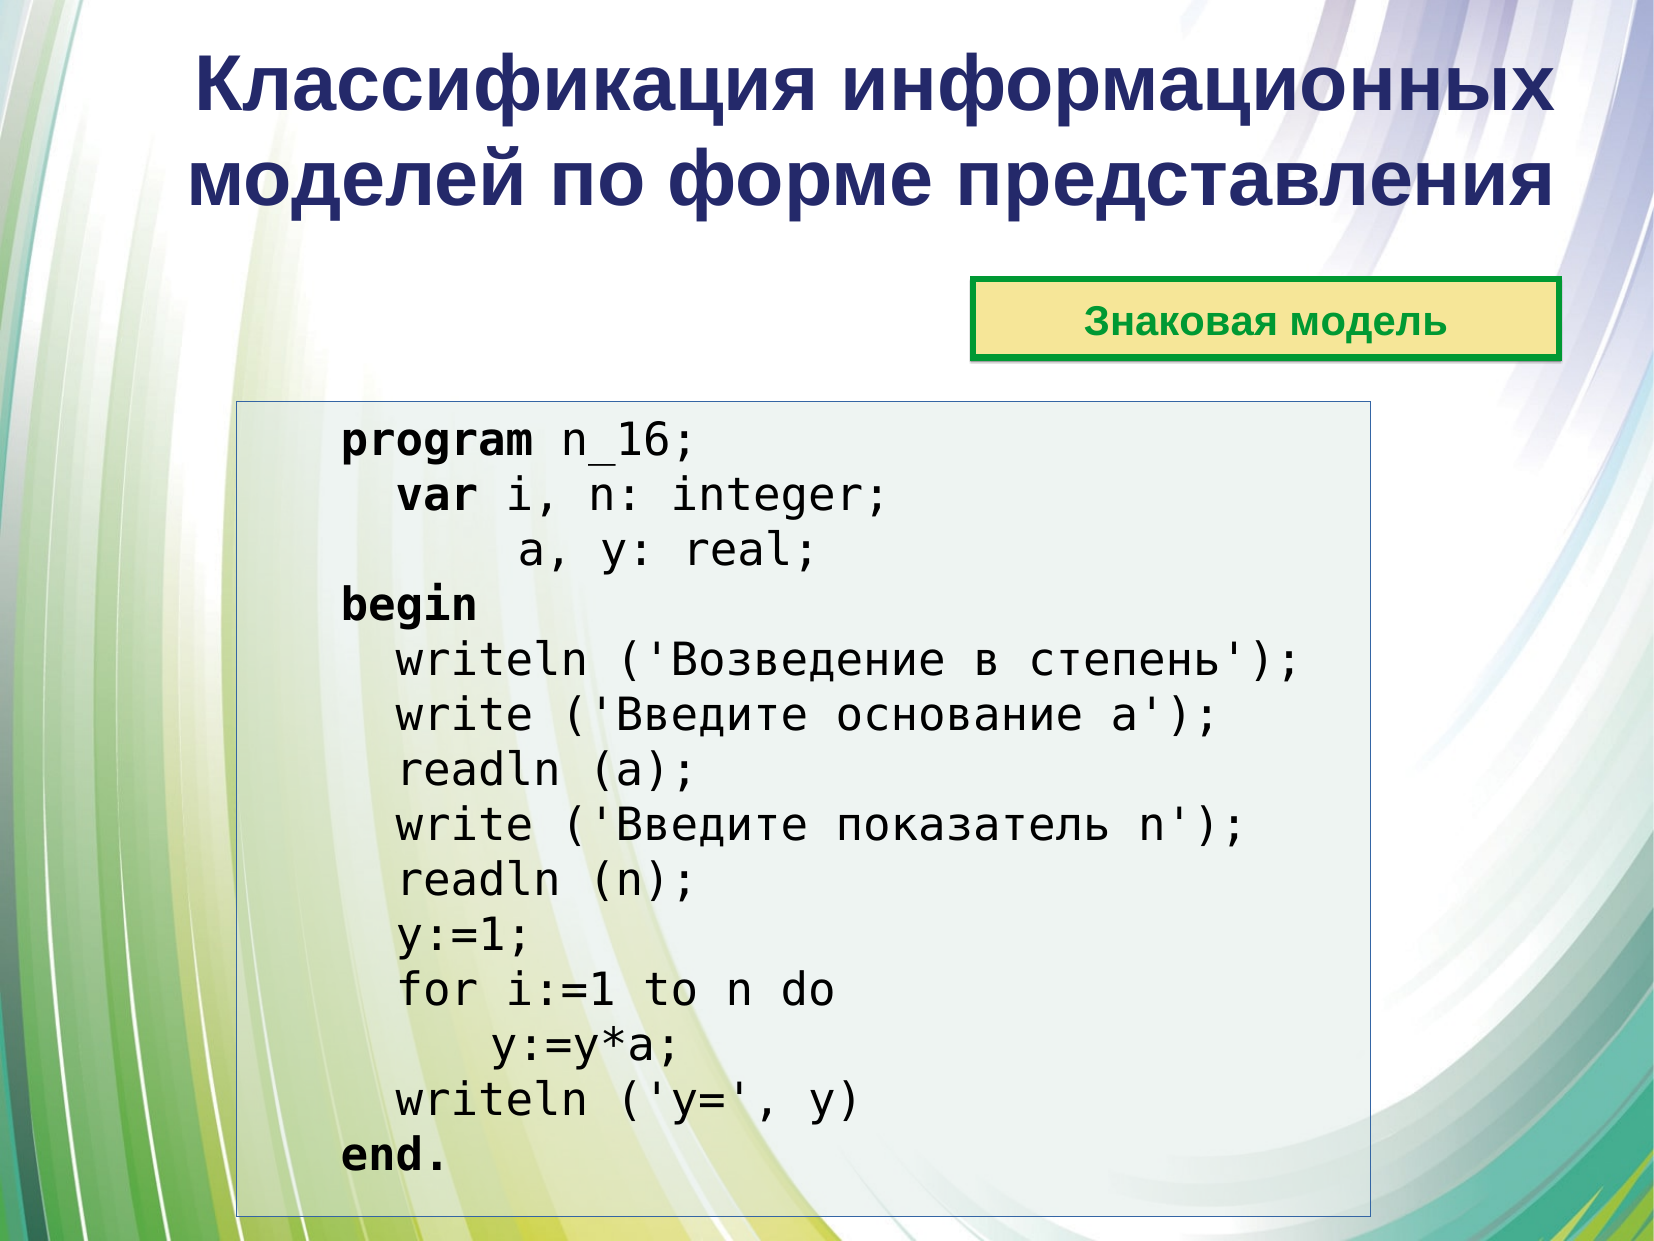

Классификация информационных моделей по форме представления
Знаковая модель
program n_16;
 var i, n: integer;
 a, y: real;
begin
 writeln ('Возведение в степень');
 write ('Введите основание a');
 readln (a);
 write ('Введите показатель n');
 readln (n);
 y:=1;
 for i:=1 to n do
 y:=y*a;
 writeln ('y=', y)
end.